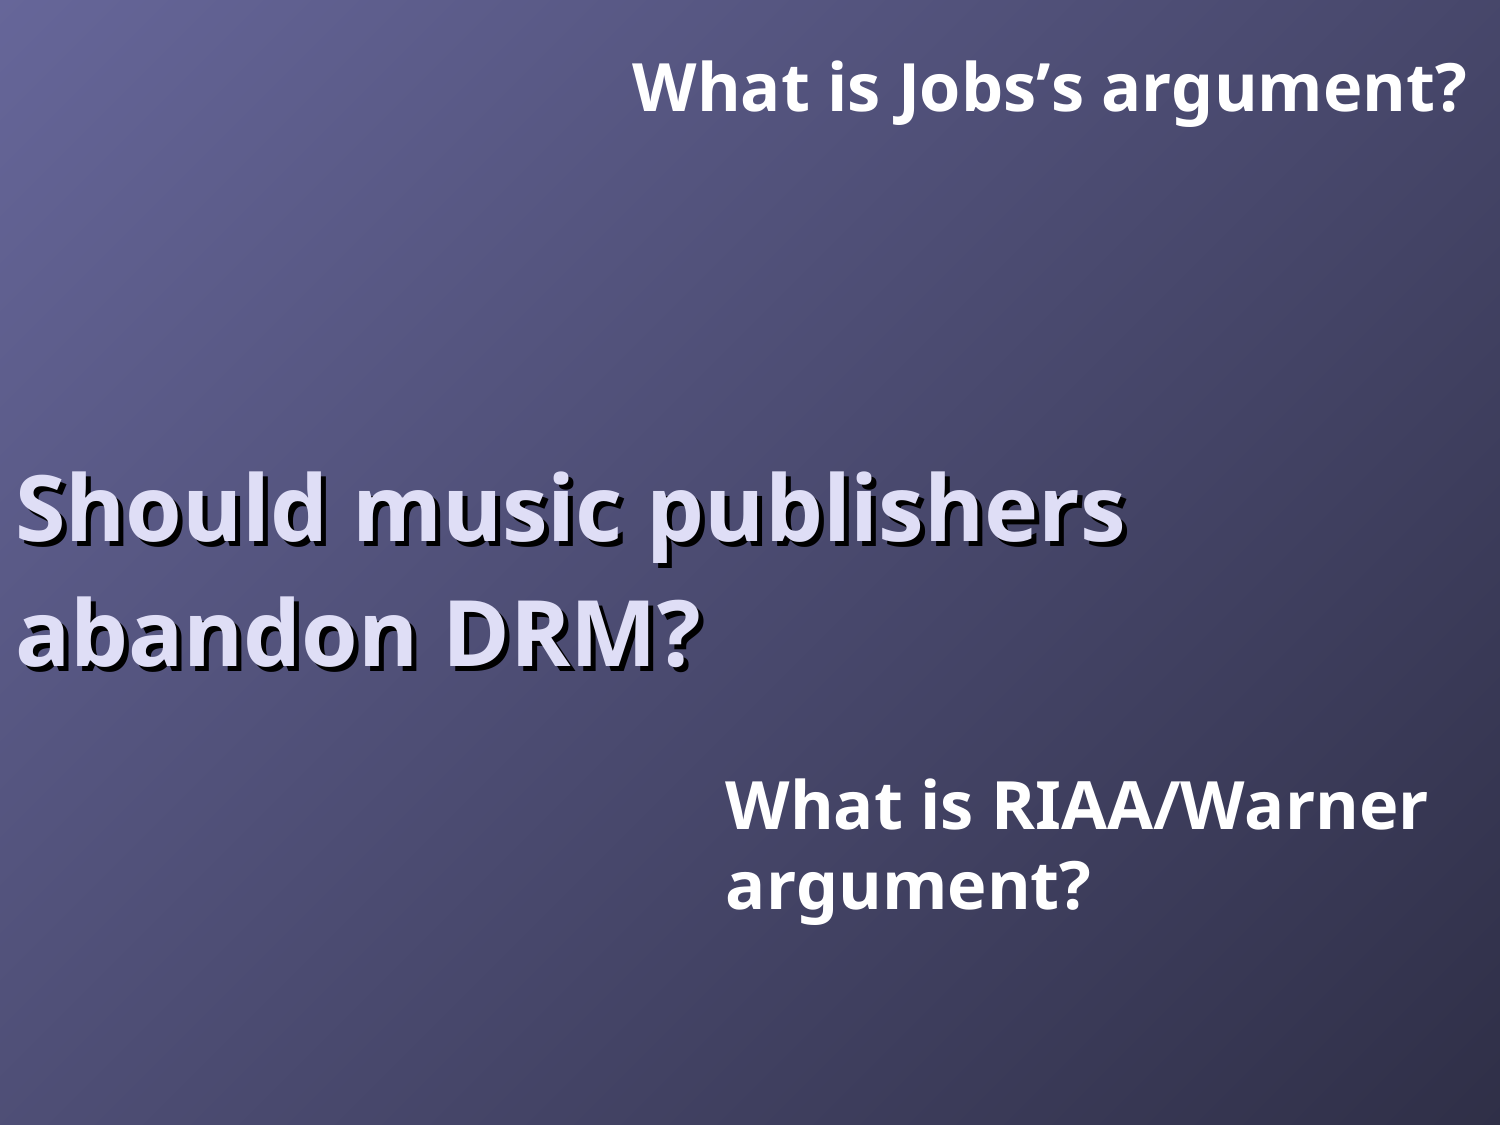

What is Jobs’s argument?
# Should music publishers abandon DRM?
What is RIAA/Warner
argument?